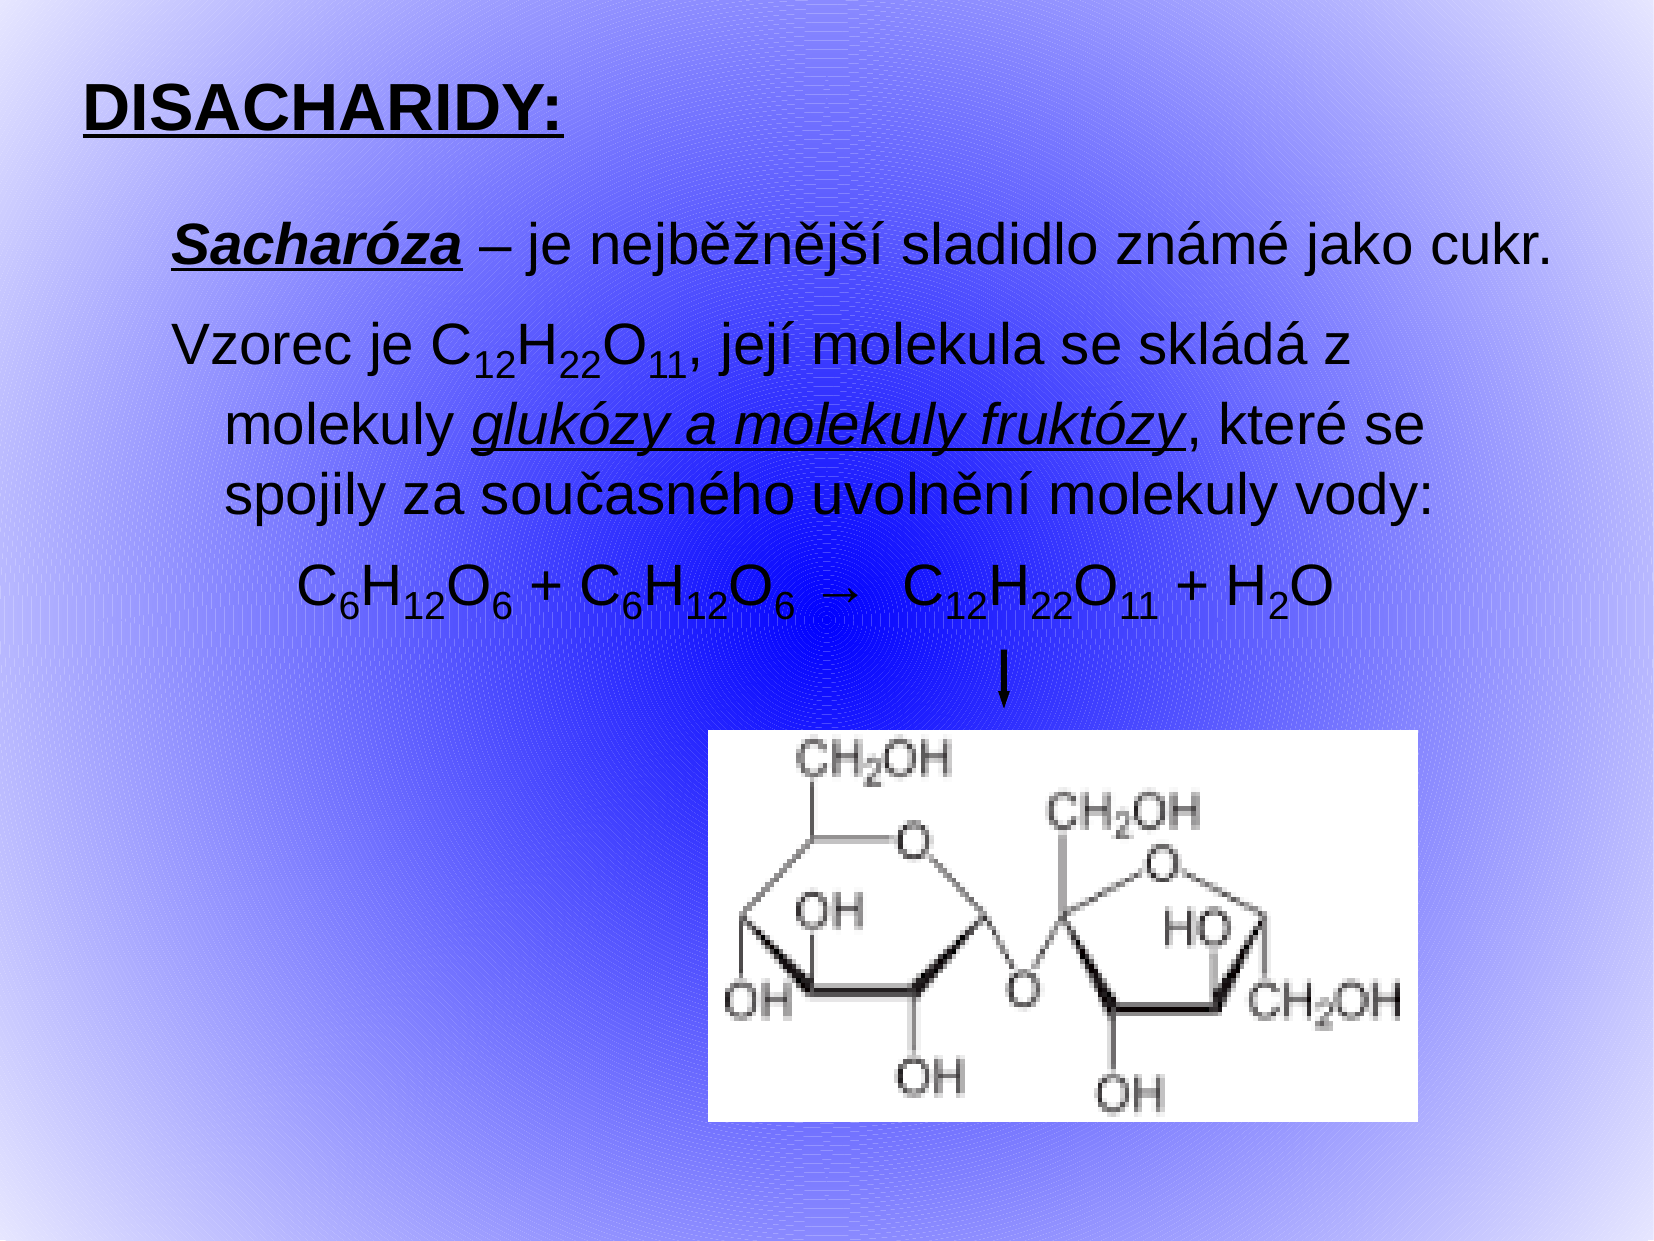

# DISACHARIDY:
Sacharóza – je nejběžnější sladidlo známé jako cukr.
Vzorec je C12H22O11, její molekula se skládá z molekuly glukózy a molekuly fruktózy, které se spojily za současného uvolnění molekuly vody:
 C6H12O6 + C6H12O6 → C12H22O11 + H2O